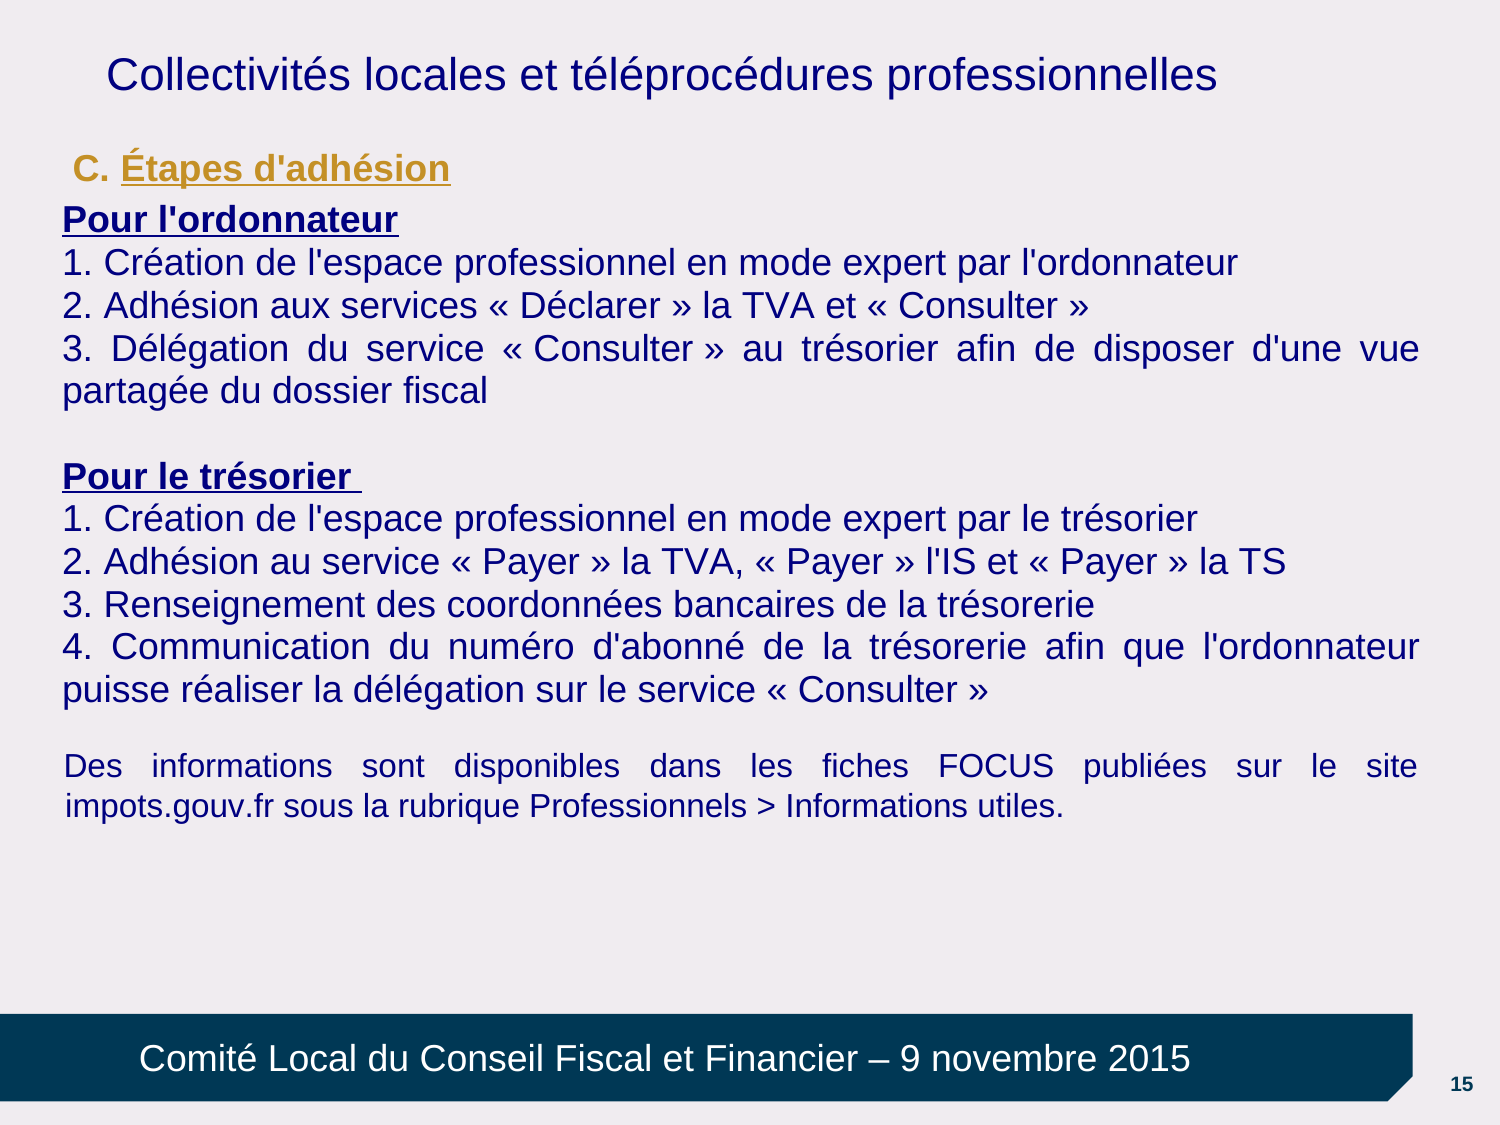

Collectivités locales et téléprocédures professionnelles
# C. Étapes d'adhésion
Pour l'ordonnateur
1. Création de l'espace professionnel en mode expert par l'ordonnateur
2. Adhésion aux services « Déclarer » la TVA et « Consulter »
3. Délégation du service « Consulter » au trésorier afin de disposer d'une vue partagée du dossier fiscal
Pour le trésorier
1. Création de l'espace professionnel en mode expert par le trésorier
2. Adhésion au service « Payer » la TVA, « Payer » l'IS et « Payer » la TS
3. Renseignement des coordonnées bancaires de la trésorerie
4. Communication du numéro d'abonné de la trésorerie afin que l'ordonnateur puisse réaliser la délégation sur le service « Consulter »
Des informations sont disponibles dans les fiches FOCUS publiées sur le site impots.gouv.fr sous la rubrique Professionnels > Informations utiles.